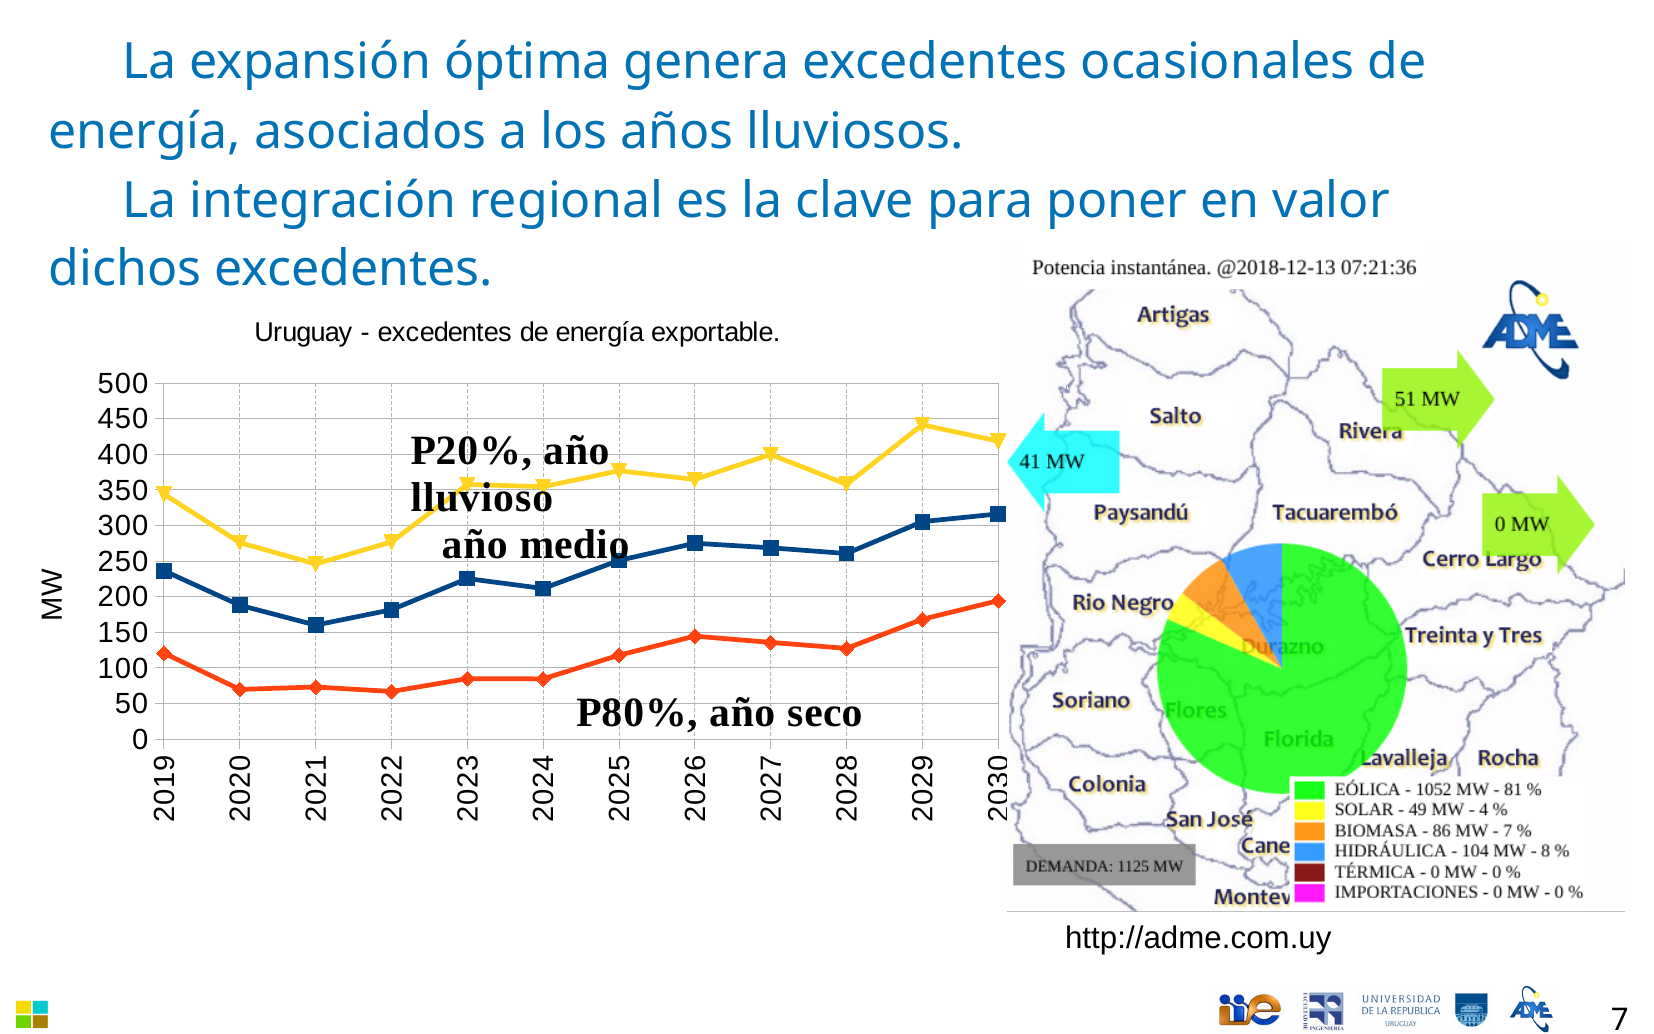

# La expansión óptima genera excedentes ocasionales de energía, asociados a los años lluviosos. La integración regional es la clave para poner en valor dichos excedentes.
### Chart: Uruguay - excedentes de energía exportable.
| Category | Mean value | P(20%) | P(80%) |
|---|---|---|---|
| 2019 | 236.423068109087 | 120.819918139269 | 343.995790515982 |
| 2020 | 188.00495900134 | 69.9452482534247 | 276.075322922374 |
| 2021 | 160.220521248889 | 73.2981060205479 | 246.000147710046 |
| 2022 | 181.744592275832 | 67.0038885981735 | 277.050078826484 |
| 2023 | 225.487846453966 | 85.0993960753425 | 357.689027842466 |
| 2024 | 211.555035756234 | 84.6549150753425 | 354.465287054795 |
| 2025 | 251.058648078878 | 117.975898652968 | 376.901360376712 |
| 2026 | 275.186523284263 | 144.691297648402 | 364.702121495434 |
| 2027 | 268.757807262143 | 135.88236522831 | 399.836241050228 |
| 2028 | 260.762520029315 | 127.567878372146 | 357.858695799087 |
| 2029 | 305.454773363807 | 168.35596402968 | 441.446644965753 |
| 2030 | 316.356399451084 | 194.453243381279 | 418.426315458251 |http://adme.com.uy